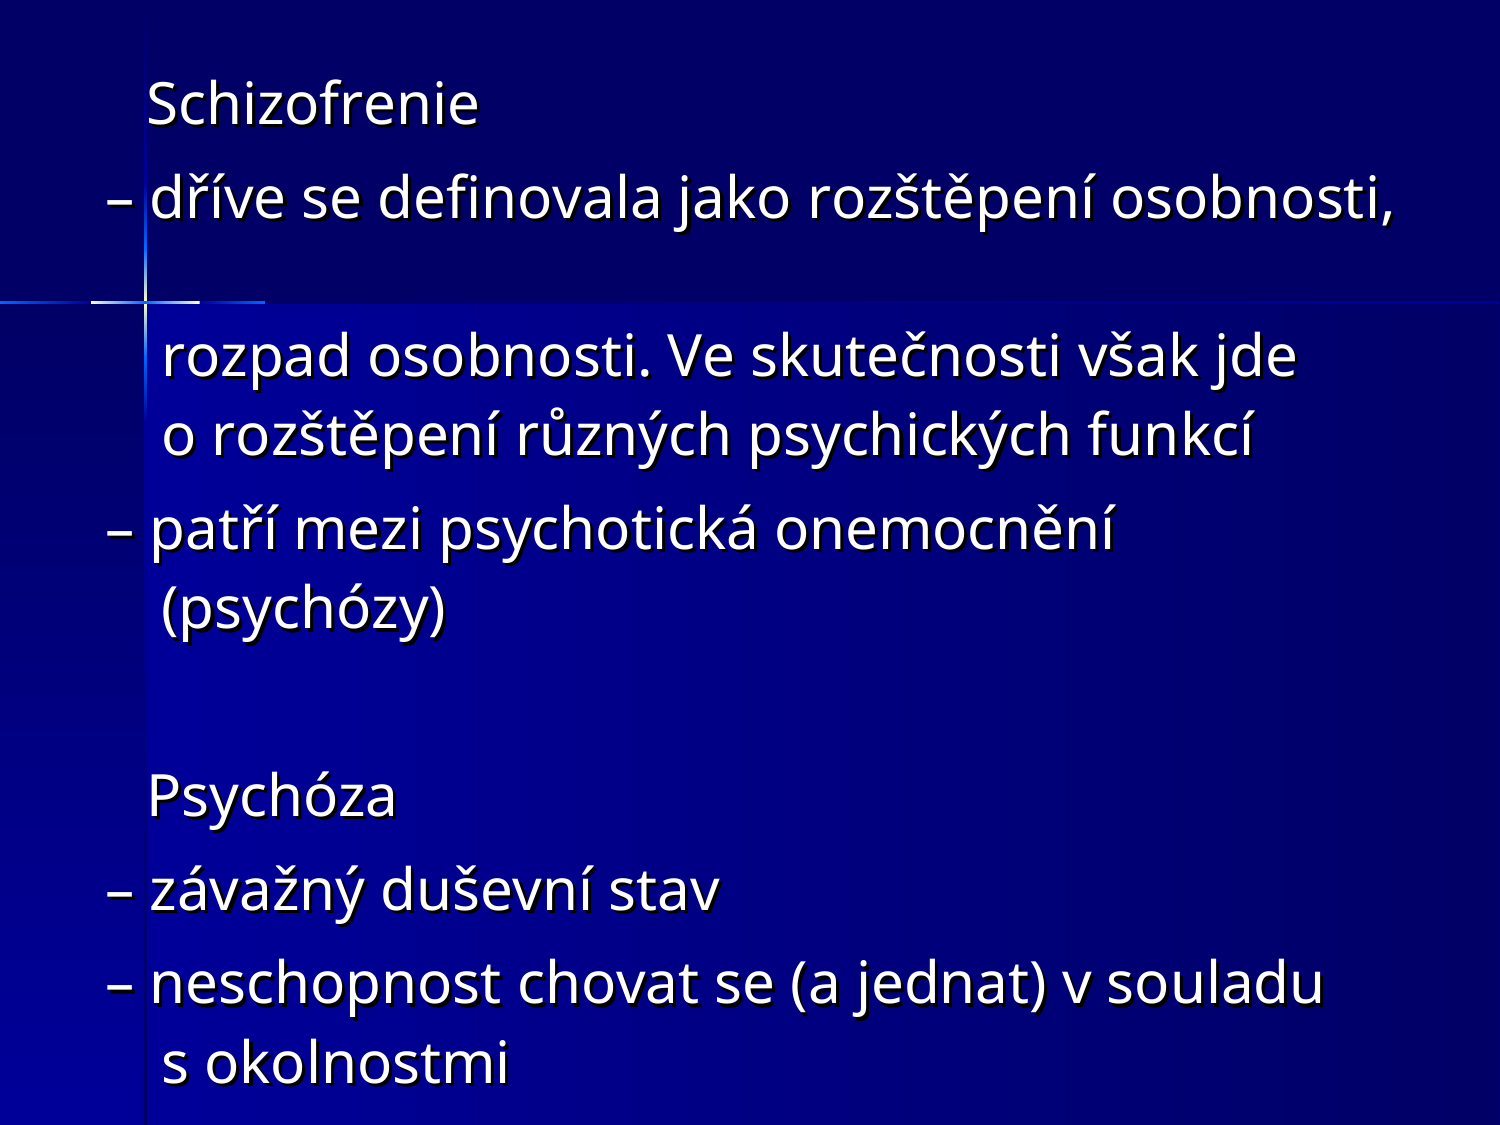

# Schizofrenie
 – dříve se definovala jako rozštěpení osobnosti,
 rozpad osobnosti. Ve skutečnosti však jde
 o rozštěpení různých psychických funkcí
 – patří mezi psychotická onemocnění
 (psychózy)
	Psychóza
 – závažný duševní stav
 – neschopnost chovat se (a jednat) v souladu s okolnostmi
 – onemocnění s organickými poruchami mozku